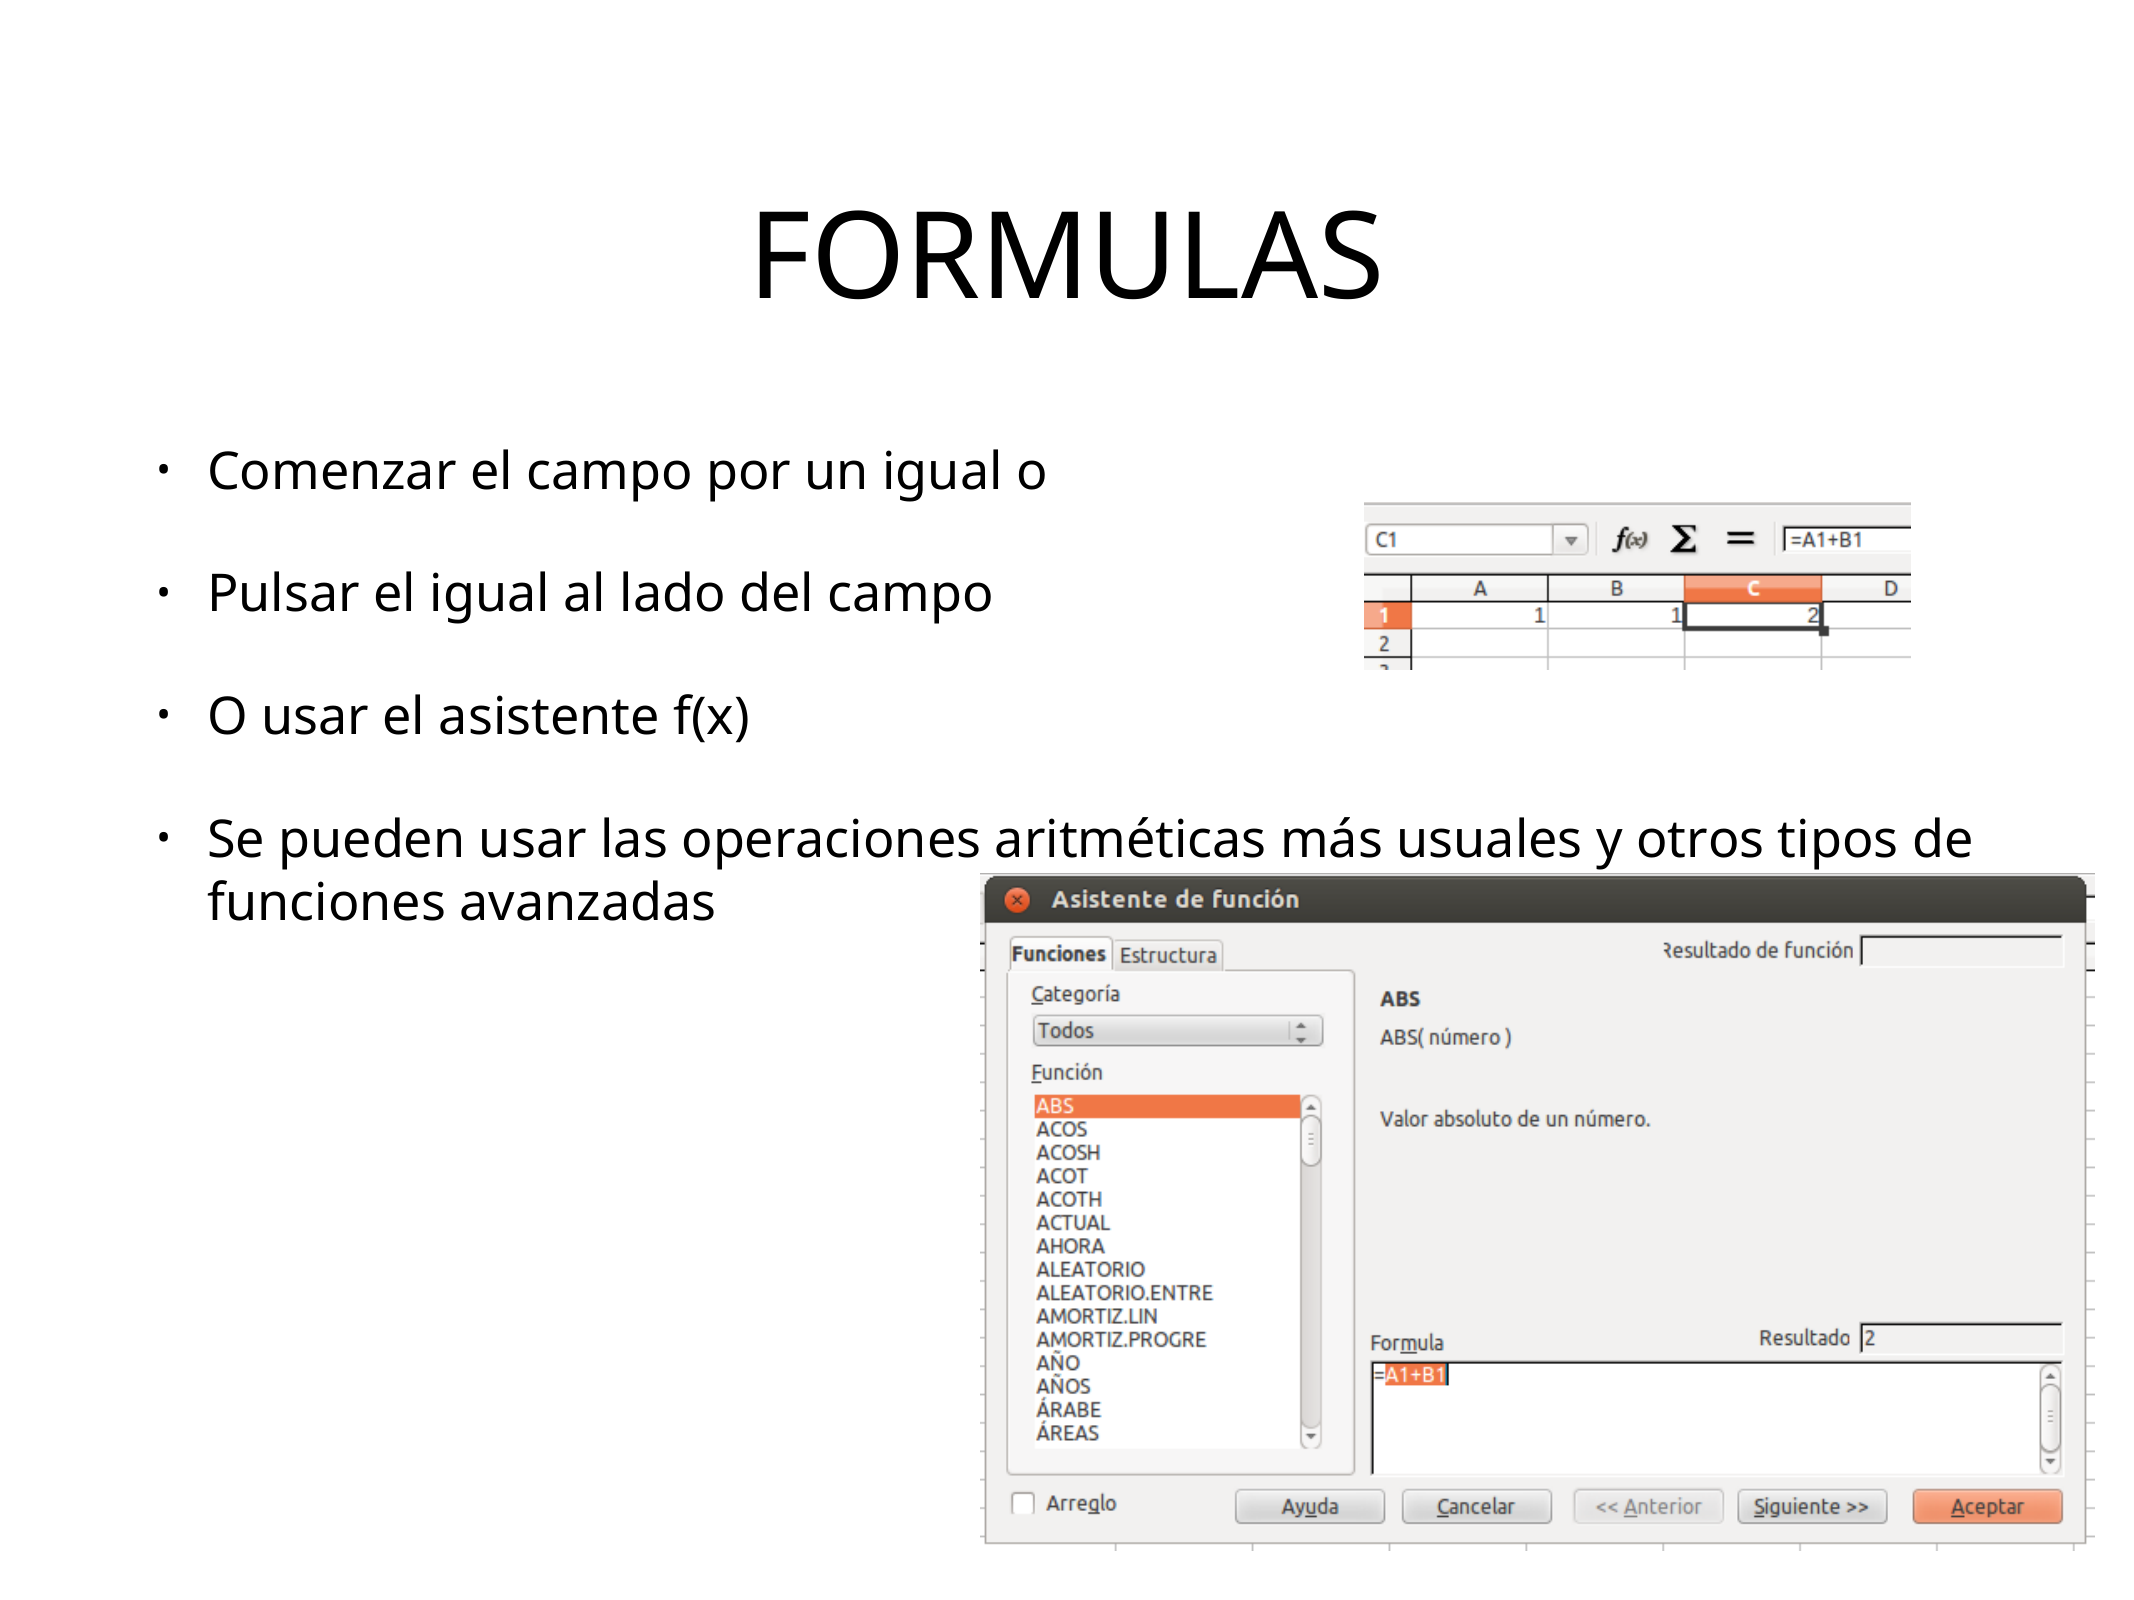

# FORMULAS
Comenzar el campo por un igual o
Pulsar el igual al lado del campo
O usar el asistente f(x)
Se pueden usar las operaciones aritméticas más usuales y otros tipos de funciones avanzadas